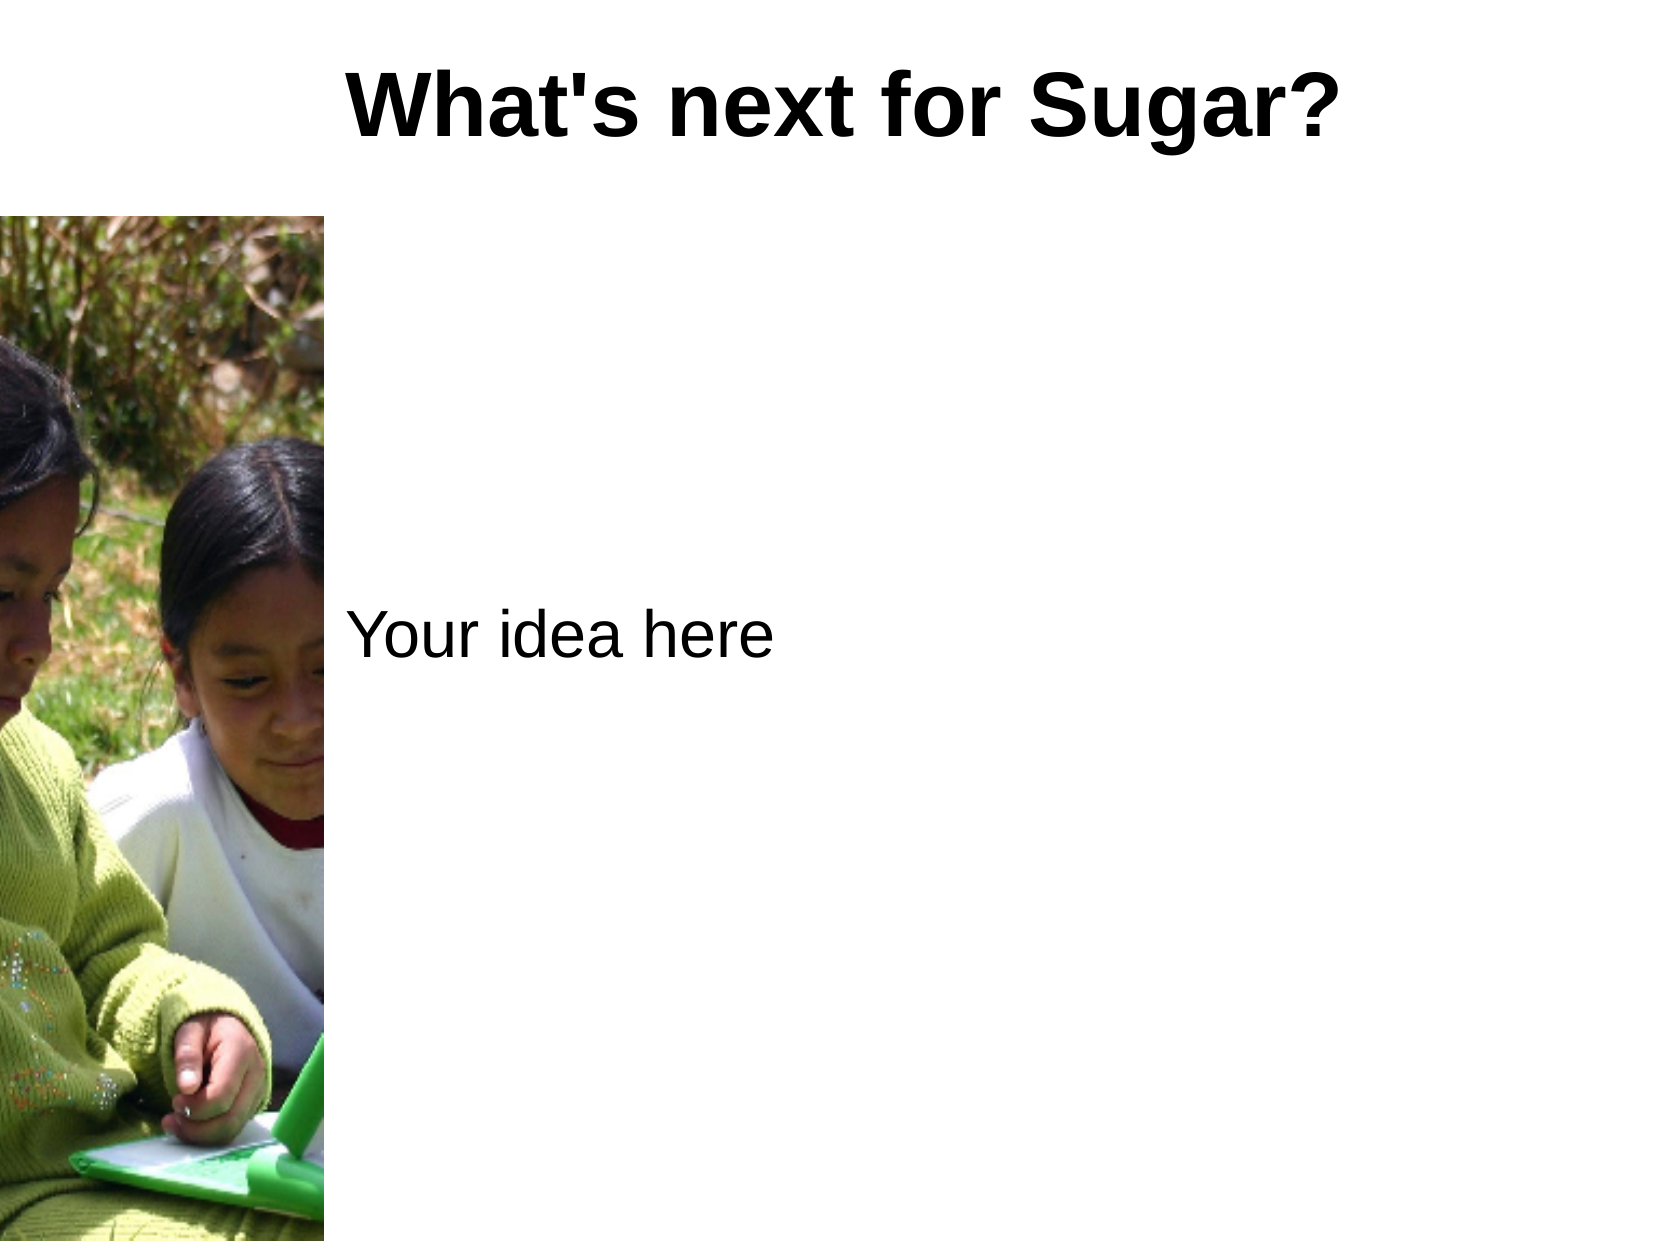

# What's next for Sugar?
Your idea here